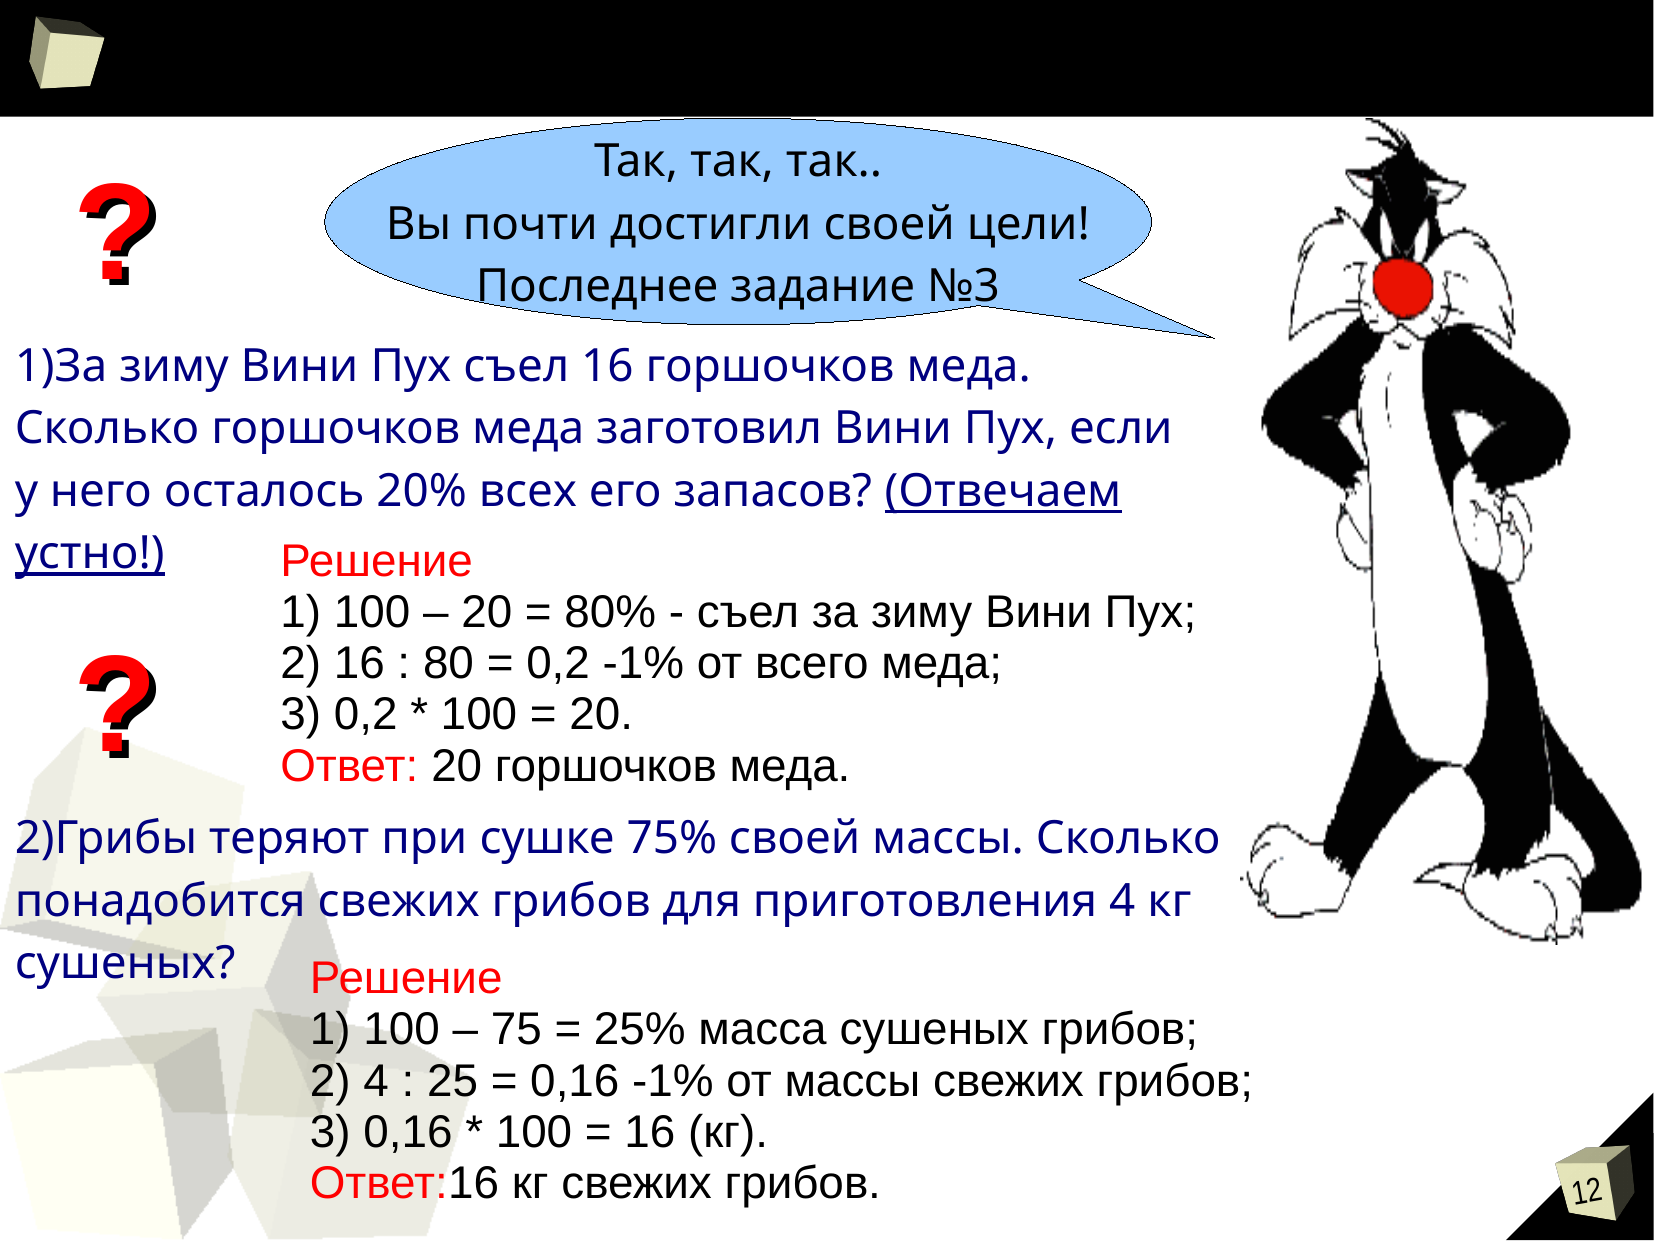

Так, так, так..
Вы почти достигли своей цели!
Последнее задание №3
?
1)За зиму Вини Пух съел 16 горшочков меда. Сколько горшочков меда заготовил Вини Пух, если у него осталось 20% всех его запасов? (Отвечаем устно!)
Решение
1) 100 – 20 = 80% - съел за зиму Вини Пух;
2) 16 : 80 = 0,2 -1% от всего меда;
3) 0,2 * 100 = 20.
Ответ: 20 горшочков меда.
?
2)Грибы теряют при сушке 75% своей массы. Сколько понадобится свежих грибов для приготовления 4 кг сушеных?
Решение
1) 100 – 75 = 25% масса сушеных грибов;
2) 4 : 25 = 0,16 -1% от массы свежих грибов;
3) 0,16 * 100 = 16 (кг).
Ответ:16 кг свежих грибов.